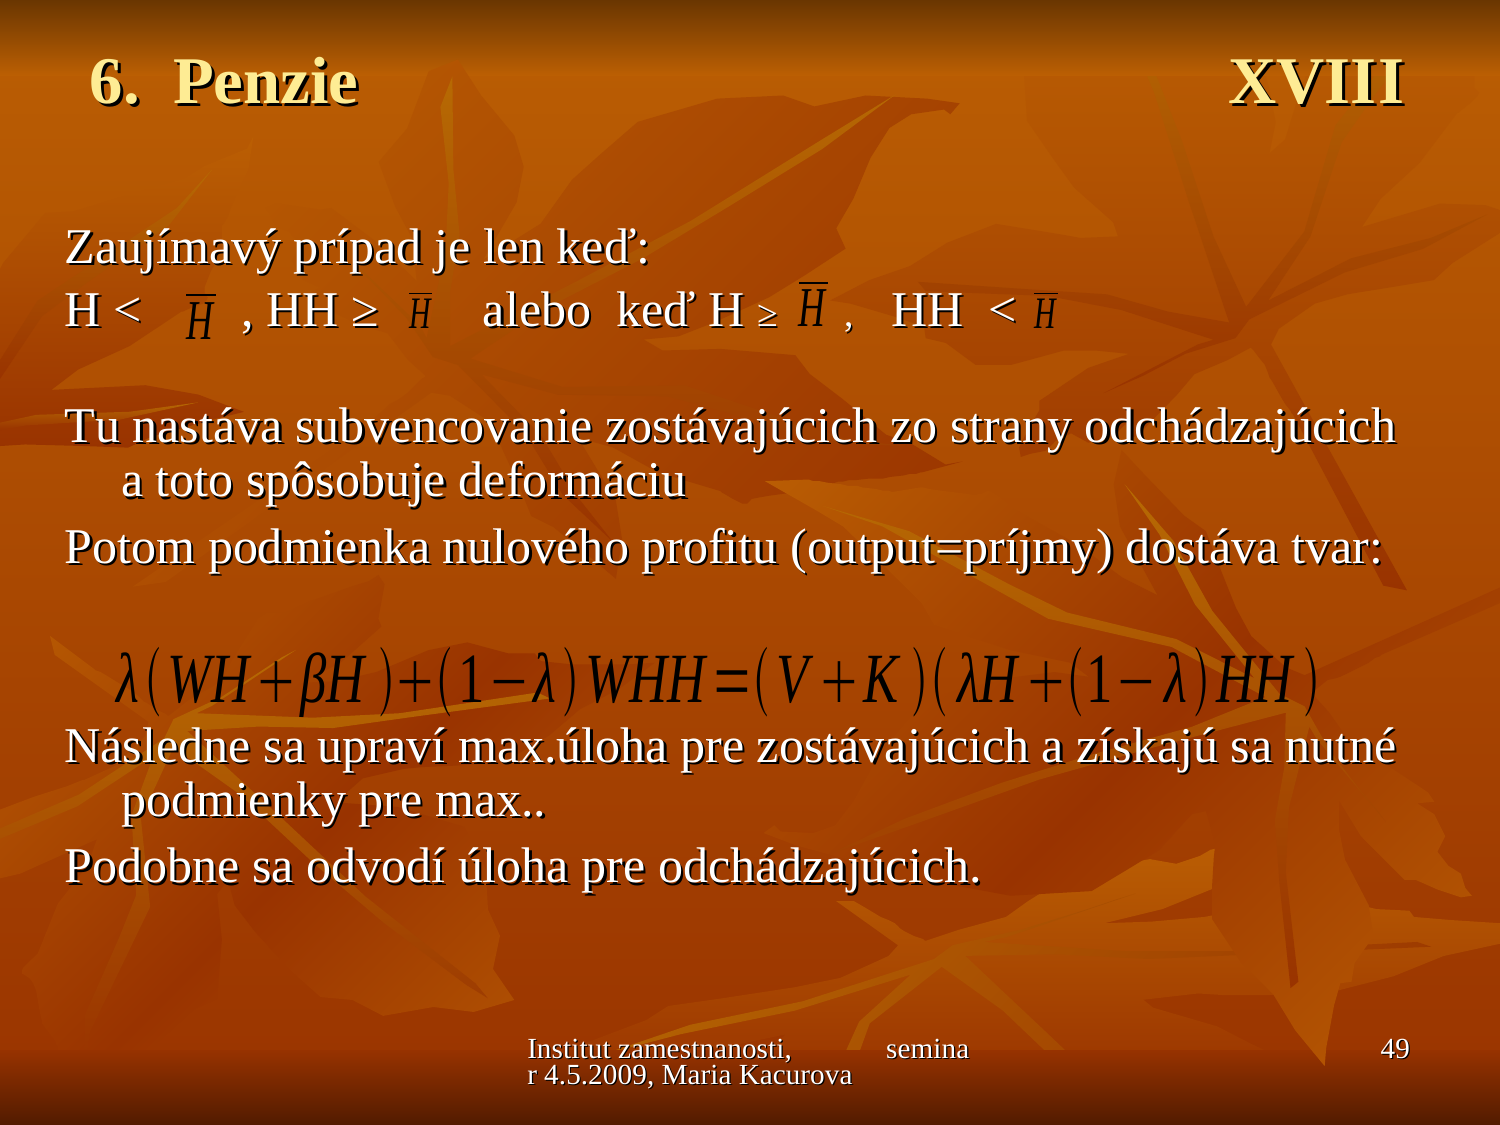

# 6. Penzie XVIII
Zaujímavý prípad je len keď:
H < , HH ≥ alebo keď H ≥ , HH <
Tu nastáva subvencovanie zostávajúcich zo strany odchádzajúcich a toto spôsobuje deformáciu
Potom podmienka nulového profitu (output=príjmy) dostáva tvar:
Následne sa upraví max.úloha pre zostávajúcich a získajú sa nutné podmienky pre max..
Podobne sa odvodí úloha pre odchádzajúcich.
Institut zamestnanosti, seminar 4.5.2009, Maria Kacurova
49